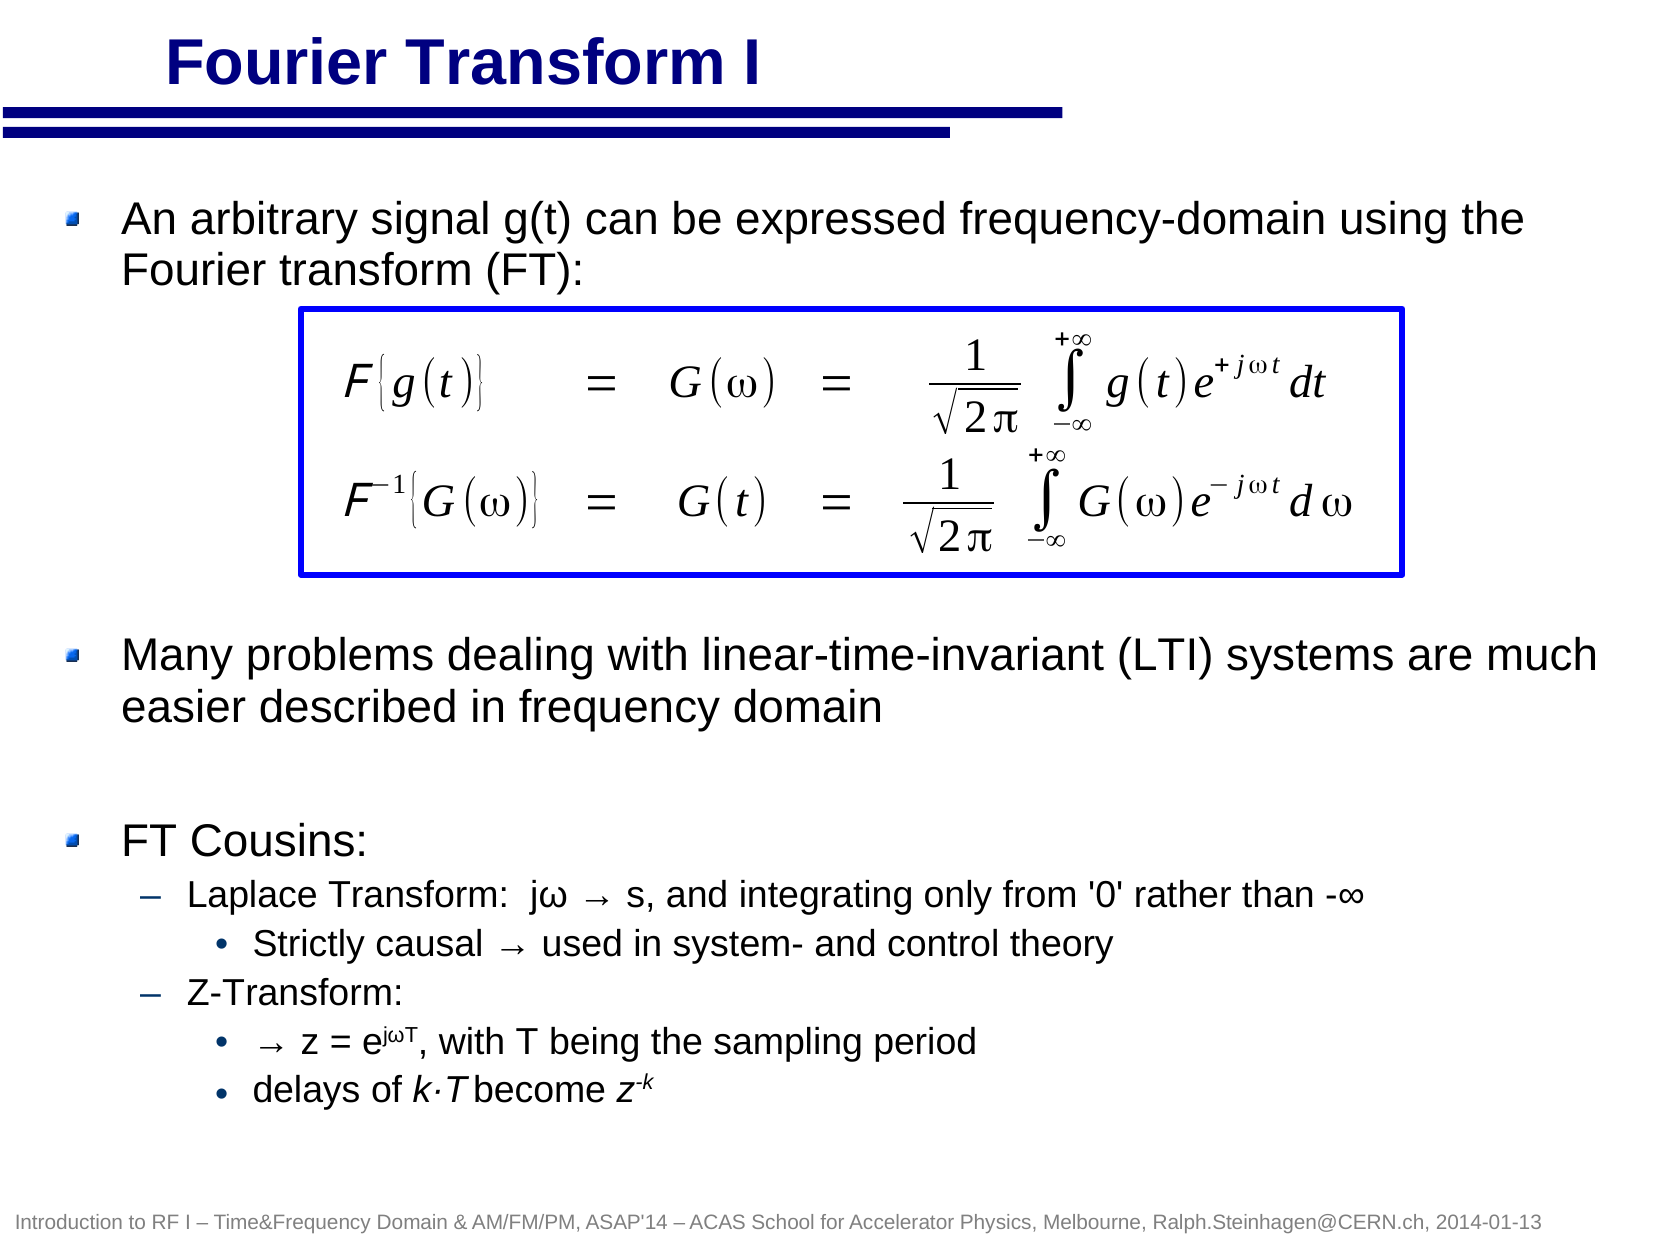

# Fourier Transform I
An arbitrary signal g(t) can be expressed frequency-domain using the Fourier transform (FT):
Many problems dealing with linear-time-invariant (LTI) systems are much easier described in frequency domain
FT Cousins:
Laplace Transform: jω → s, and integrating only from '0' rather than -∞
Strictly causal → used in system- and control theory
Z-Transform:
→ z = ejωT, with T being the sampling period
delays of k·T become z-k